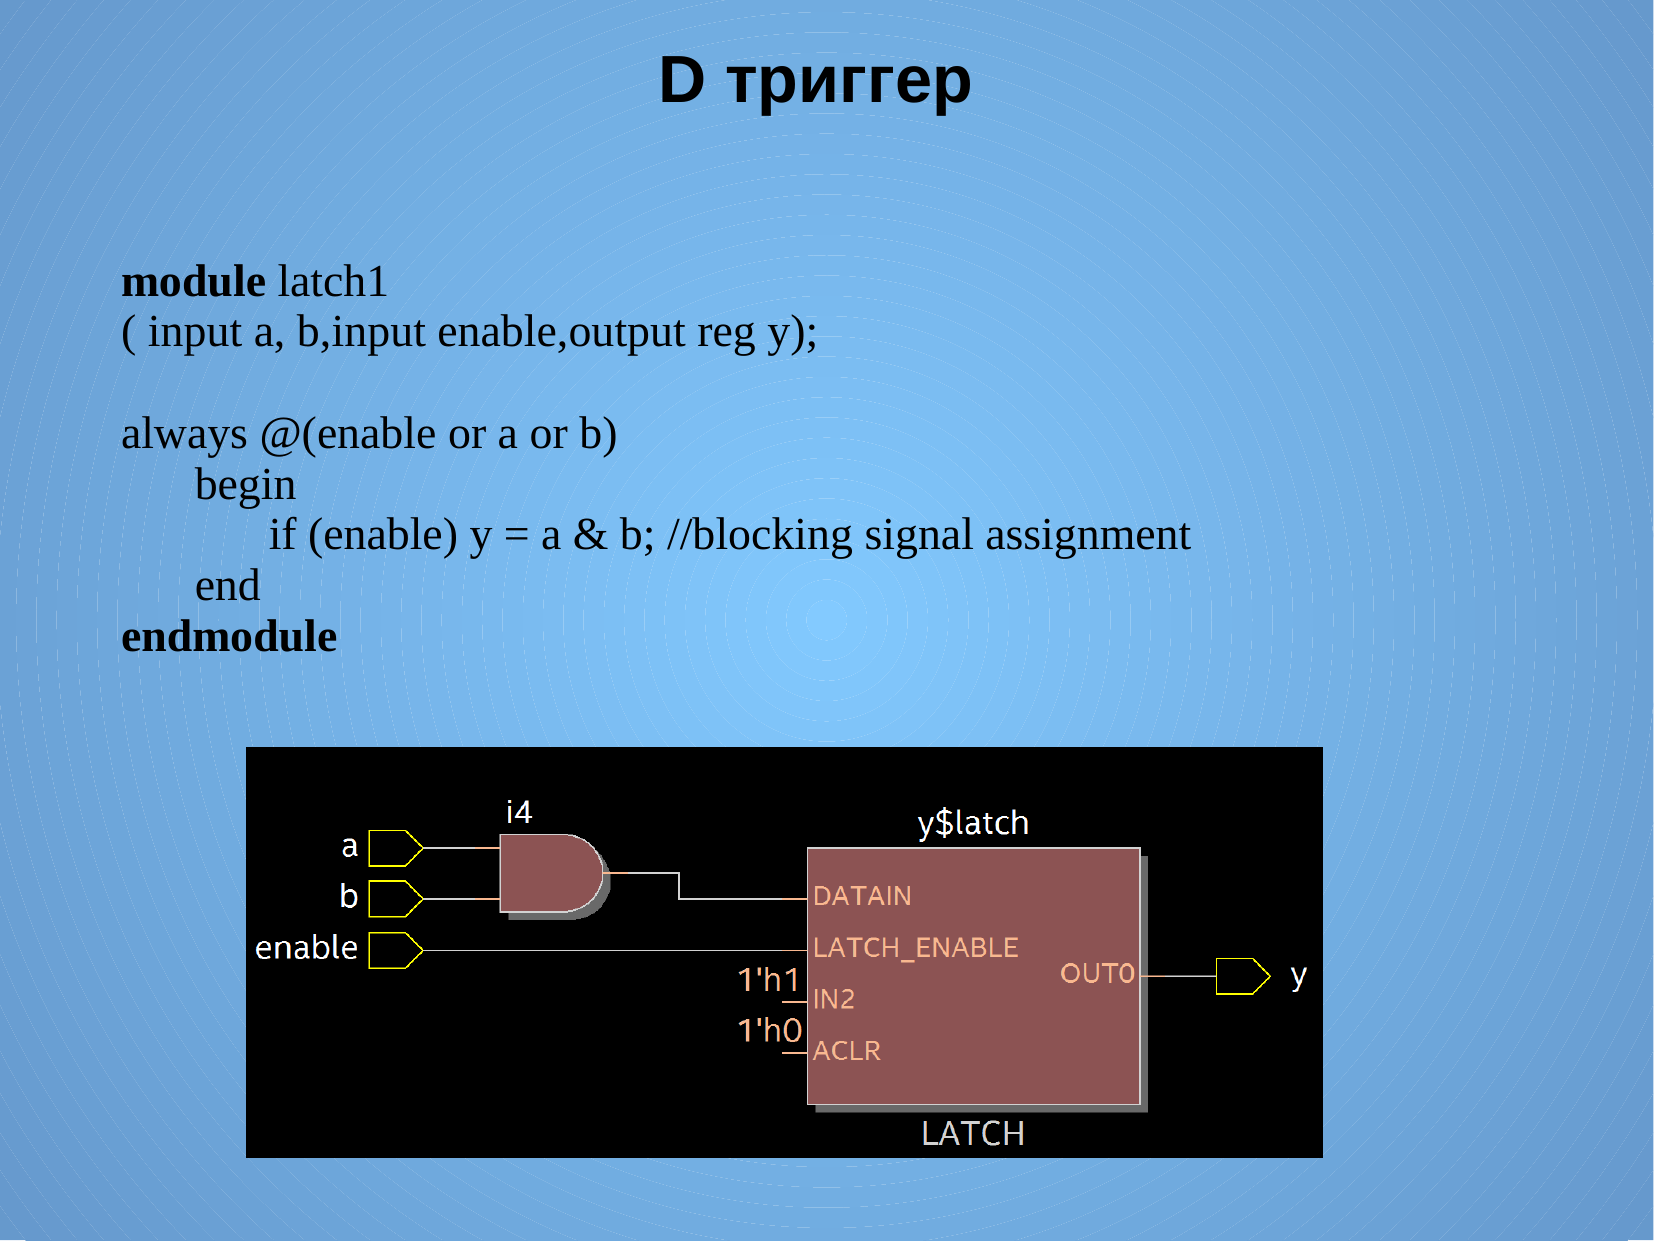

D триггер
module latch1
( input a, b,input enable,output reg y);
always @(enable or a or b)
	begin
		if (enable) y = a & b; //blocking signal assignment
	end
endmodule